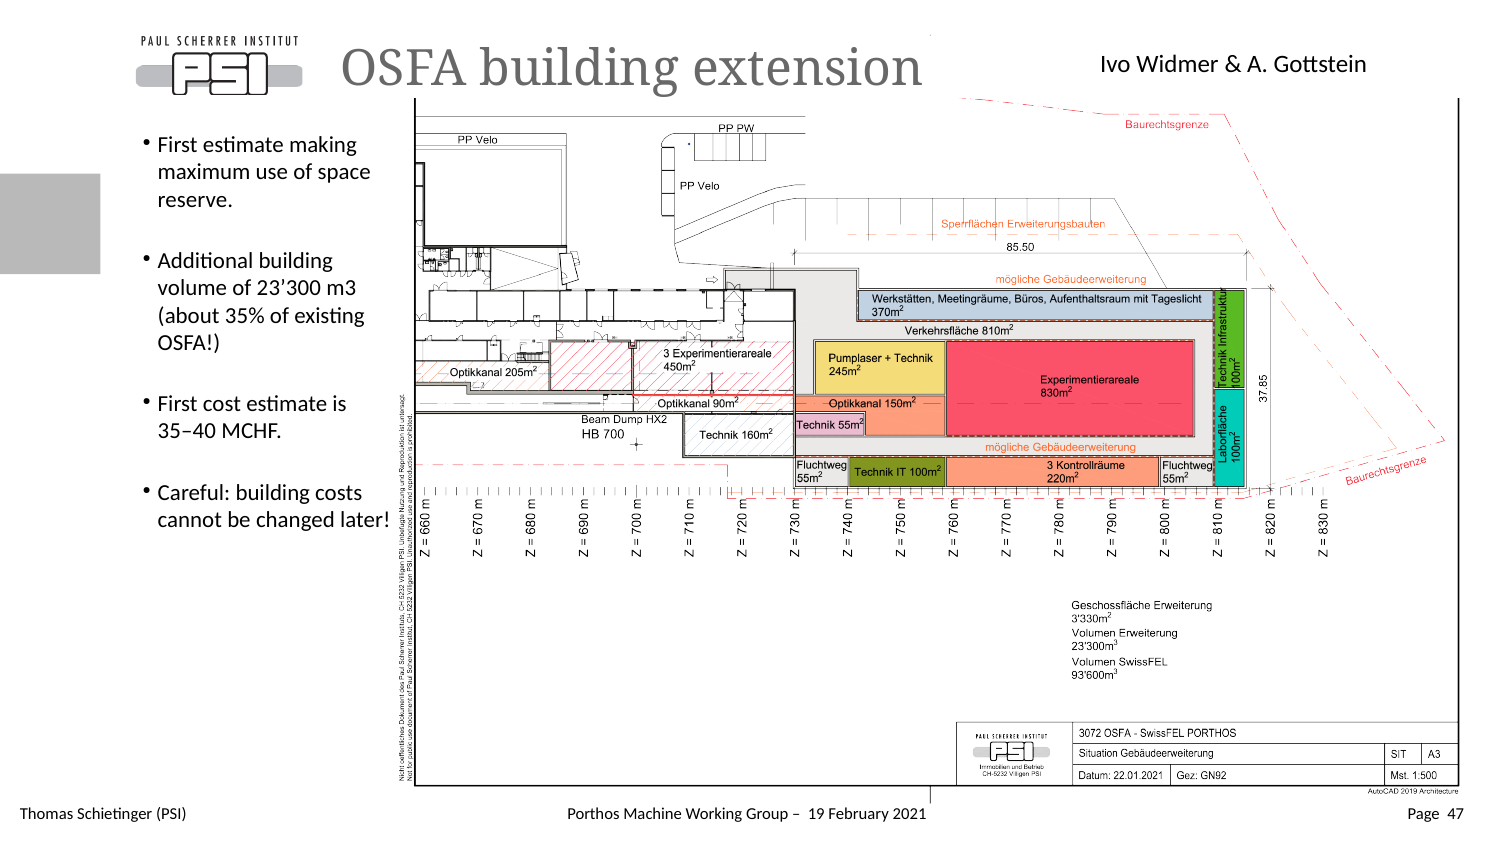

# OSFA building extension
Ivo Widmer & A. Gottstein
First estimate making maximum use of space reserve.
Additional building volume of 23’300 m3 (about 35% of existing OSFA!)
First cost estimate is
35–40 MCHF.
Careful: building costs cannot be changed later!